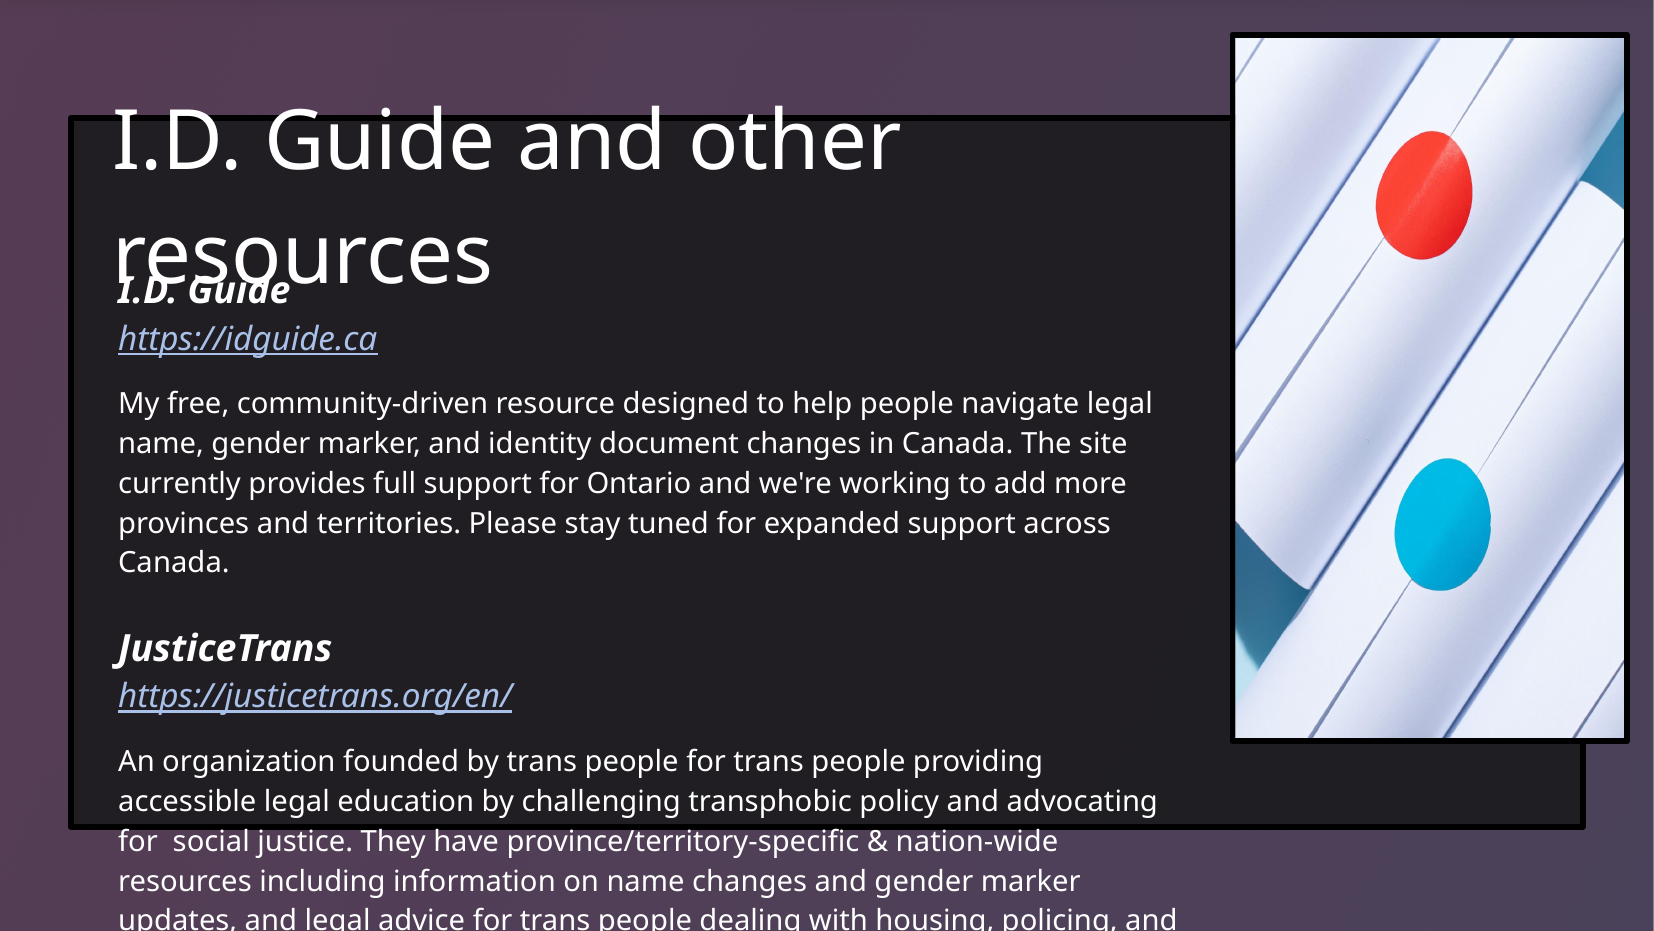

# I.D. Guide and other resources
I.D. Guide
https://idguide.ca
My free, community-driven resource designed to help people navigate legal name, gender marker, and identity document changes in Canada. The site currently provides full support for Ontario and we're working to add more provinces and territories. Please stay tuned for expanded support across Canada.
JusticeTrans
https://justicetrans.org/en/
An organization founded by trans people for trans people providing accessible legal education by challenging transphobic policy and advocating for social justice. They have province/territory-specific & nation-wide resources including information on name changes and gender marker updates, and legal advice for trans people dealing with housing, policing, and employment inequalities.